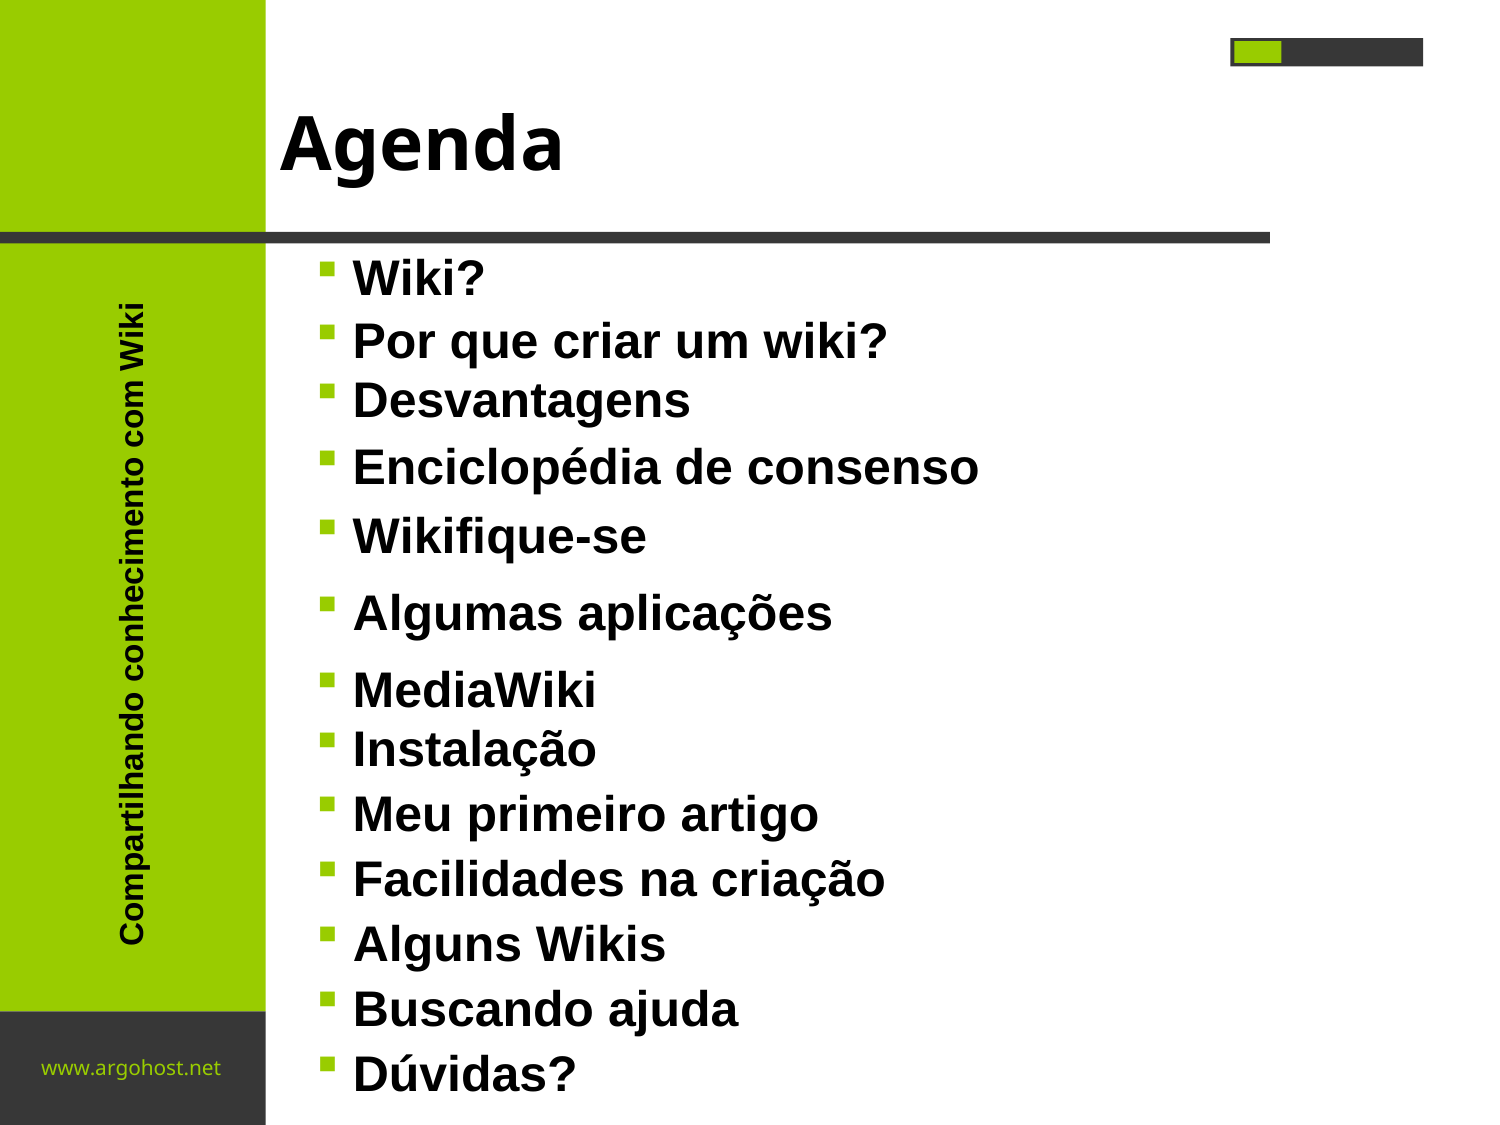

Agenda
 Wiki?
 Por que criar um wiki?
 Desvantagens
 Enciclopédia de consenso
 Wikifique-se
 Algumas aplicações
Compartilhando conhecimento com Wiki
 MediaWiki
 Instalação
 Meu primeiro artigo
 Facilidades na criação
 Alguns Wikis
 Buscando ajuda
 Dúvidas?
www.argohost.net